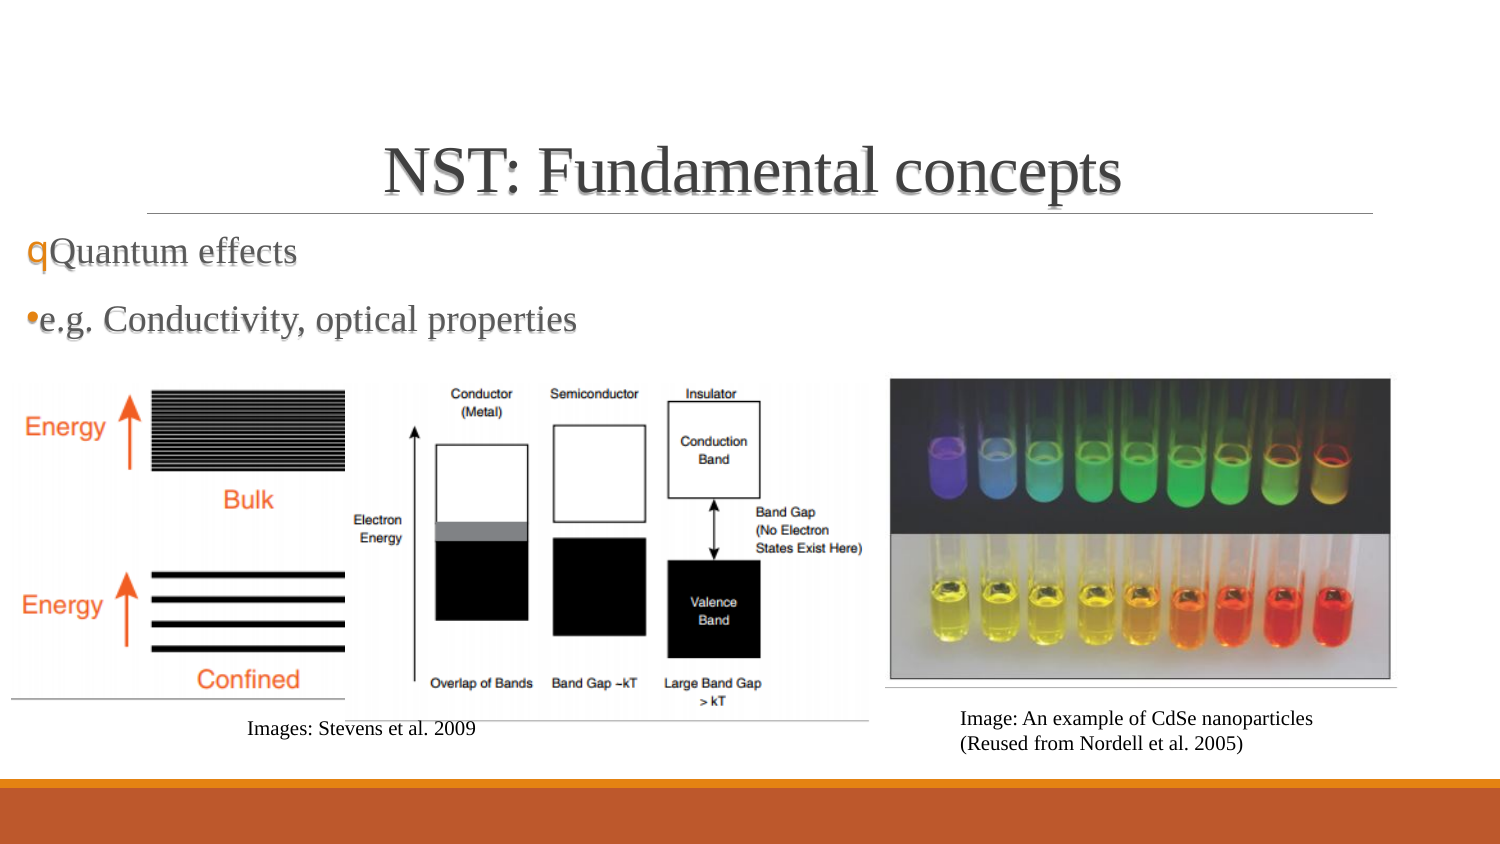

# NST: Fundamental concepts
Quantum effects
e.g. Conductivity, optical properties
Image: An example of CdSe nanoparticles (Reused from Nordell et al. 2005)
Images: Stevens et al. 2009